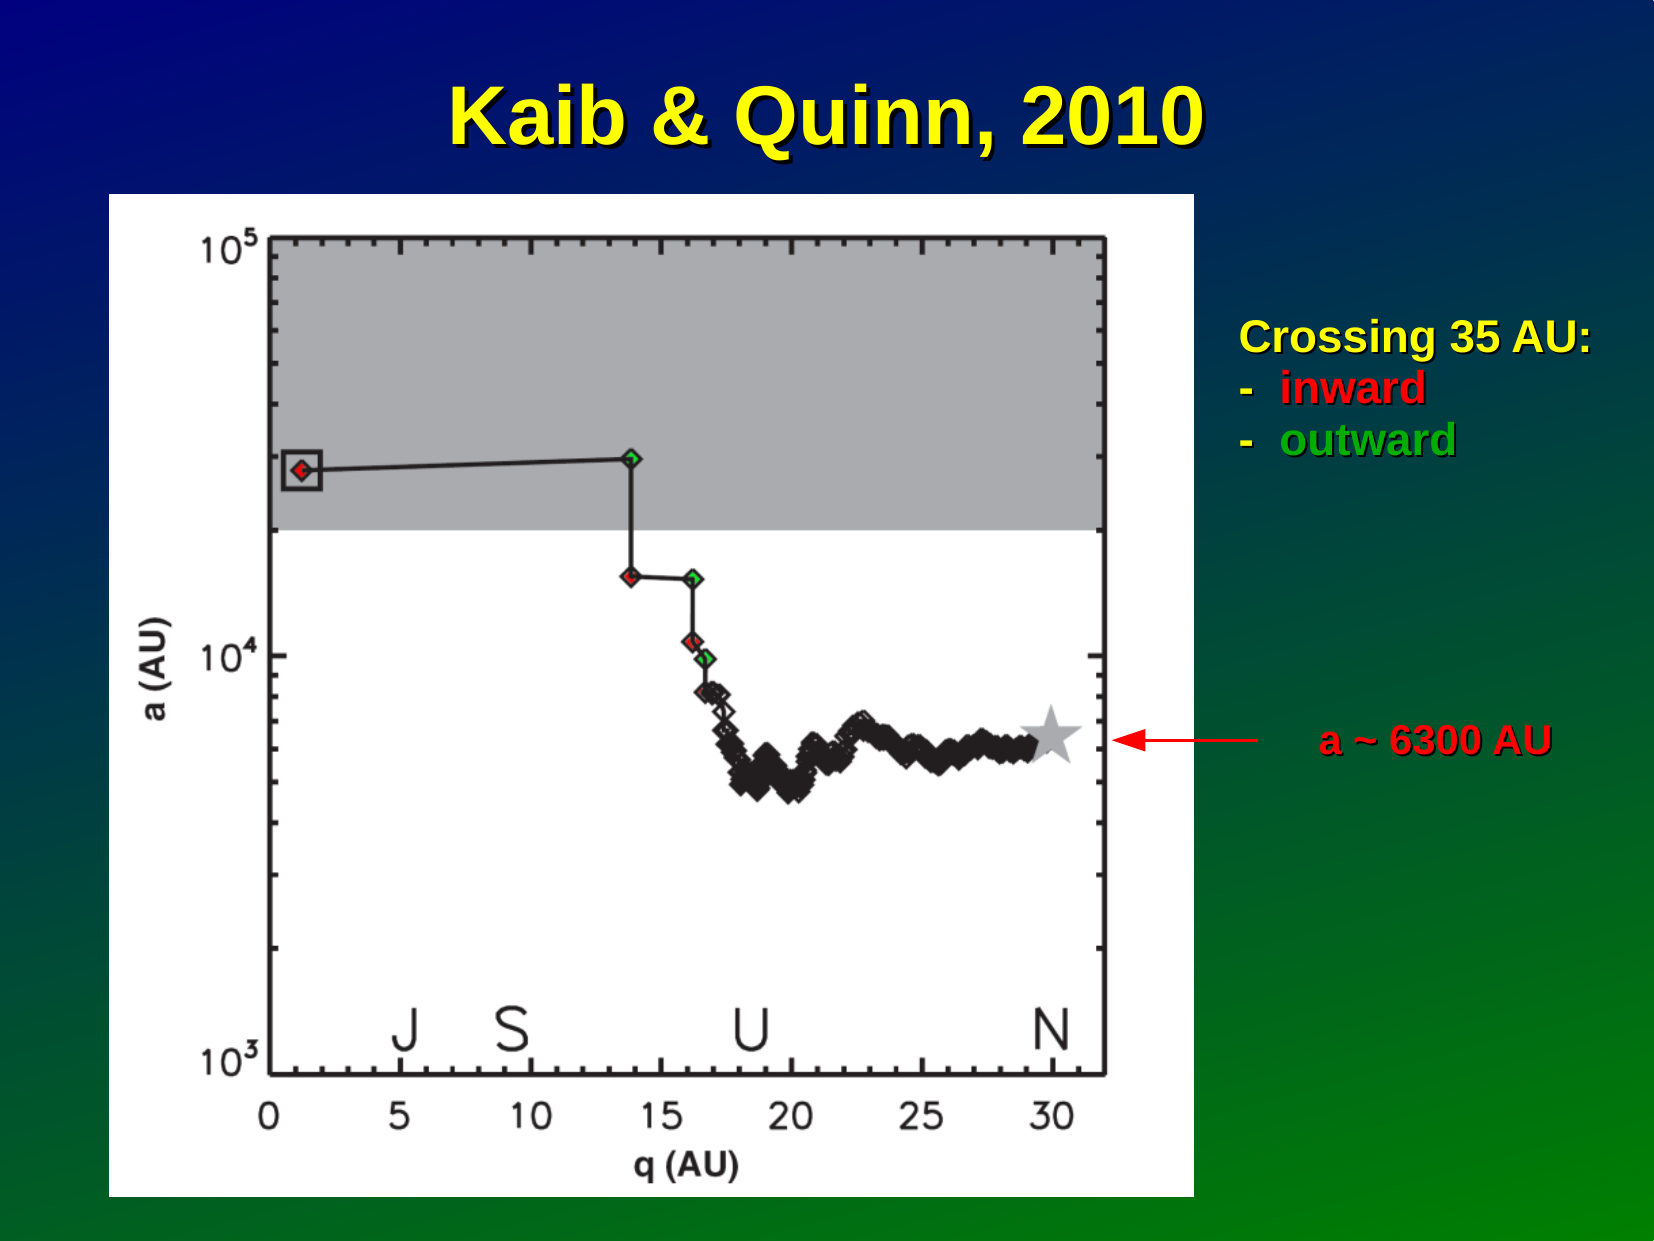

# Kaib & Quinn, 2010
Crossing 35 AU:
- inward
- outward
a ~ 6300 AU